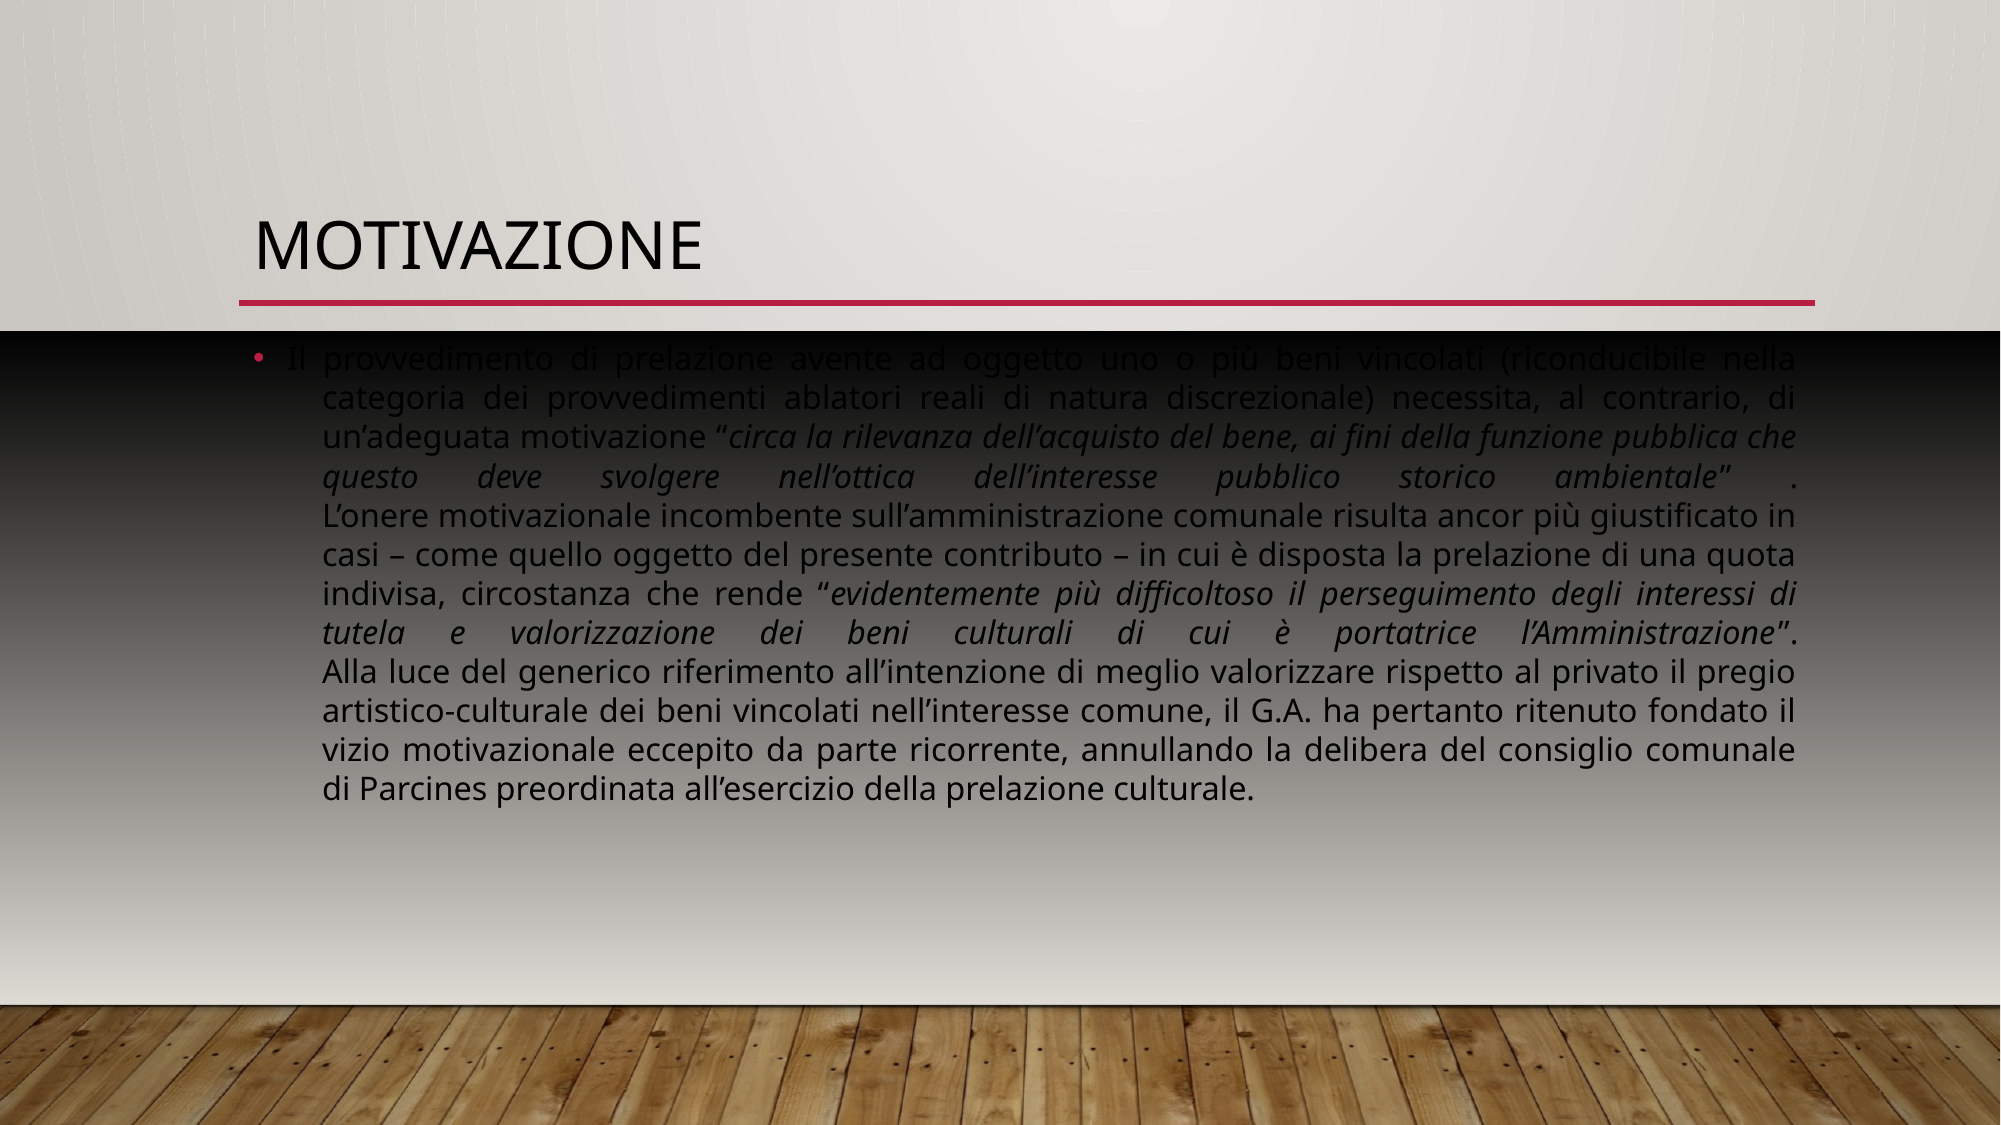

# motivazione
Il provvedimento di prelazione avente ad oggetto uno o più beni vincolati (riconducibile nella categoria dei provvedimenti ablatori reali di natura discrezionale) necessita, al contrario, di un’adeguata motivazione “circa la rilevanza dell’acquisto del bene, ai fini della funzione pubblica che questo deve svolgere nell’ottica dell’interesse pubblico storico ambientale” .
L’onere motivazionale incombente sull’amministrazione comunale risulta ancor più giustificato in casi – come quello oggetto del presente contributo – in cui è disposta la prelazione di una quota indivisa, circostanza che rende “evidentemente più difficoltoso il perseguimento degli interessi di tutela e valorizzazione dei beni culturali di cui è portatrice l’Amministrazione”.
Alla luce del generico riferimento all’intenzione di meglio valorizzare rispetto al privato il pregio artistico-culturale dei beni vincolati nell’interesse comune, il G.A. ha pertanto ritenuto fondato il vizio motivazionale eccepito da parte ricorrente, annullando la delibera del consiglio comunale di Parcines preordinata all’esercizio della prelazione culturale.